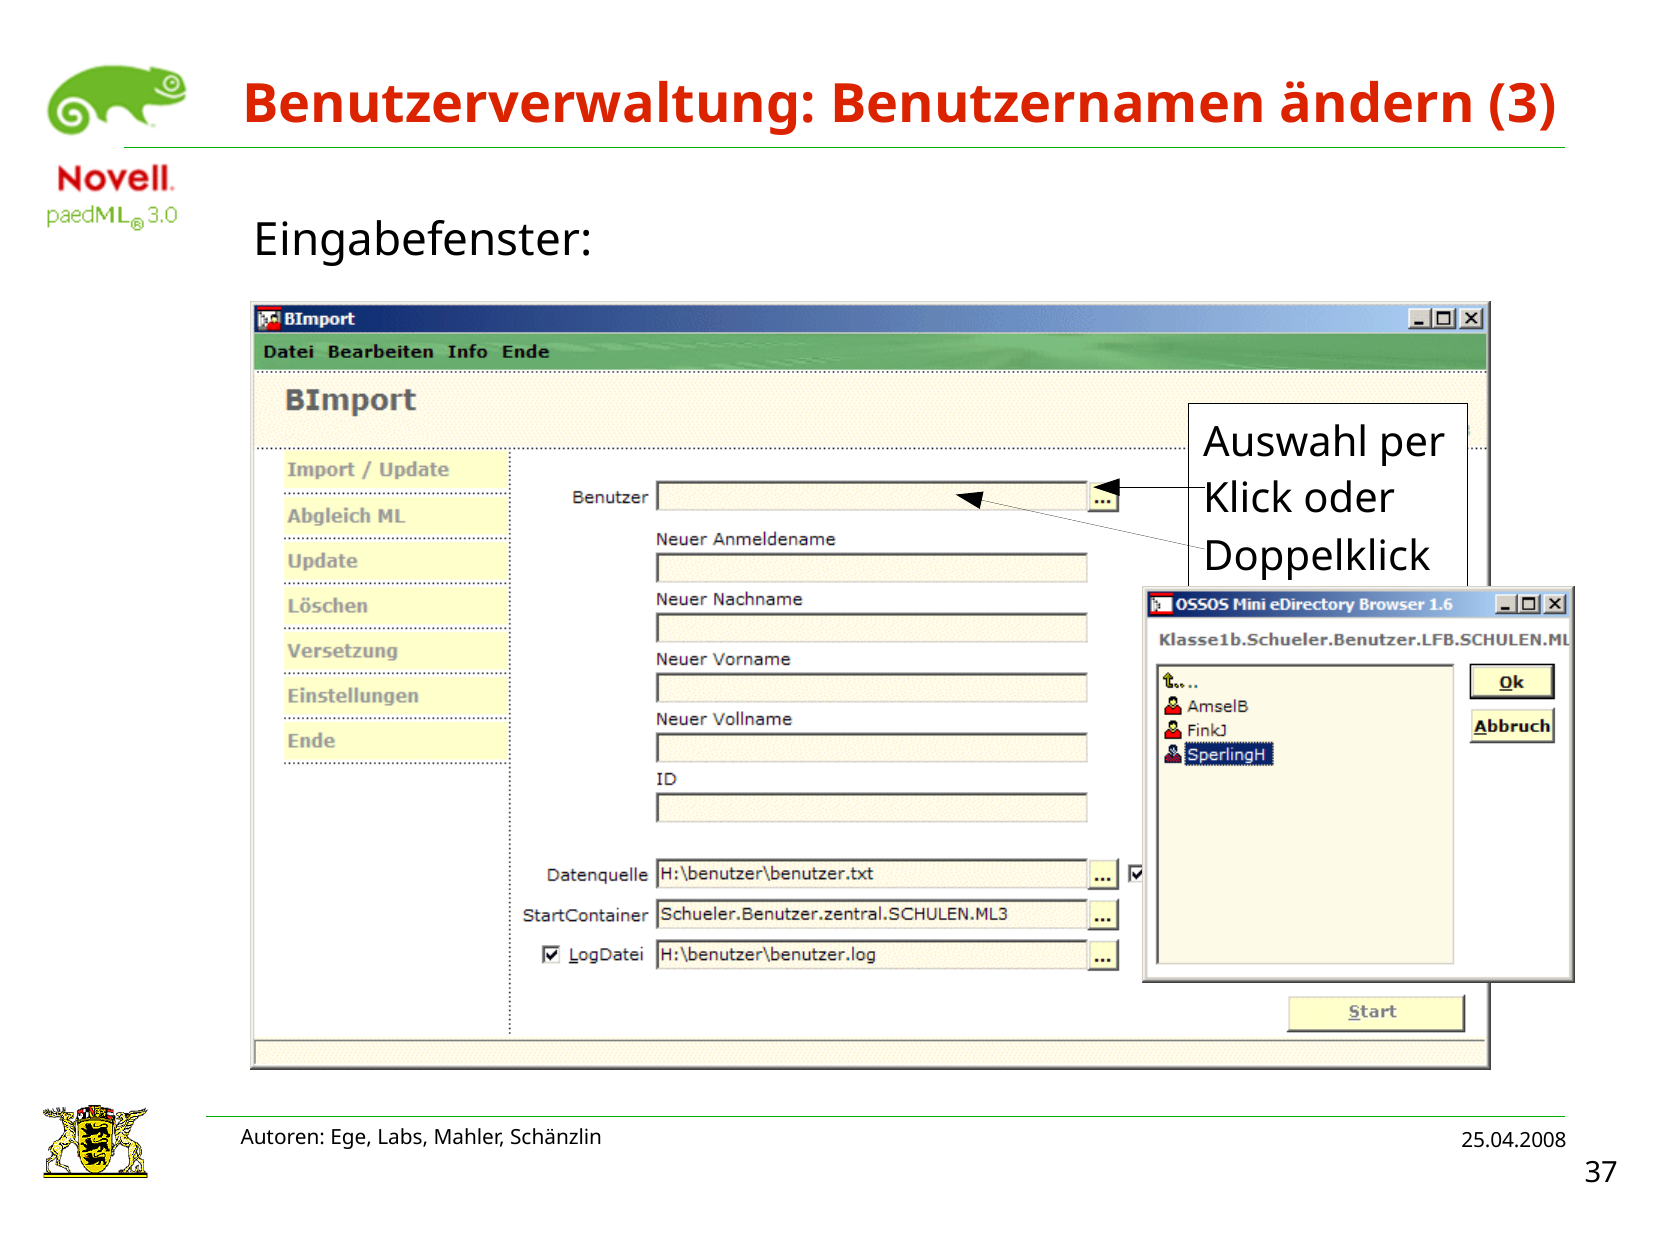

# Benutzerverwaltung: Benutzernamen ändern (3)
Eingabefenster:
Auswahl per
Klick oder
Doppelklick
Autoren: Ege, Labs, Mahler, Schänzlin
25.04.2008
37